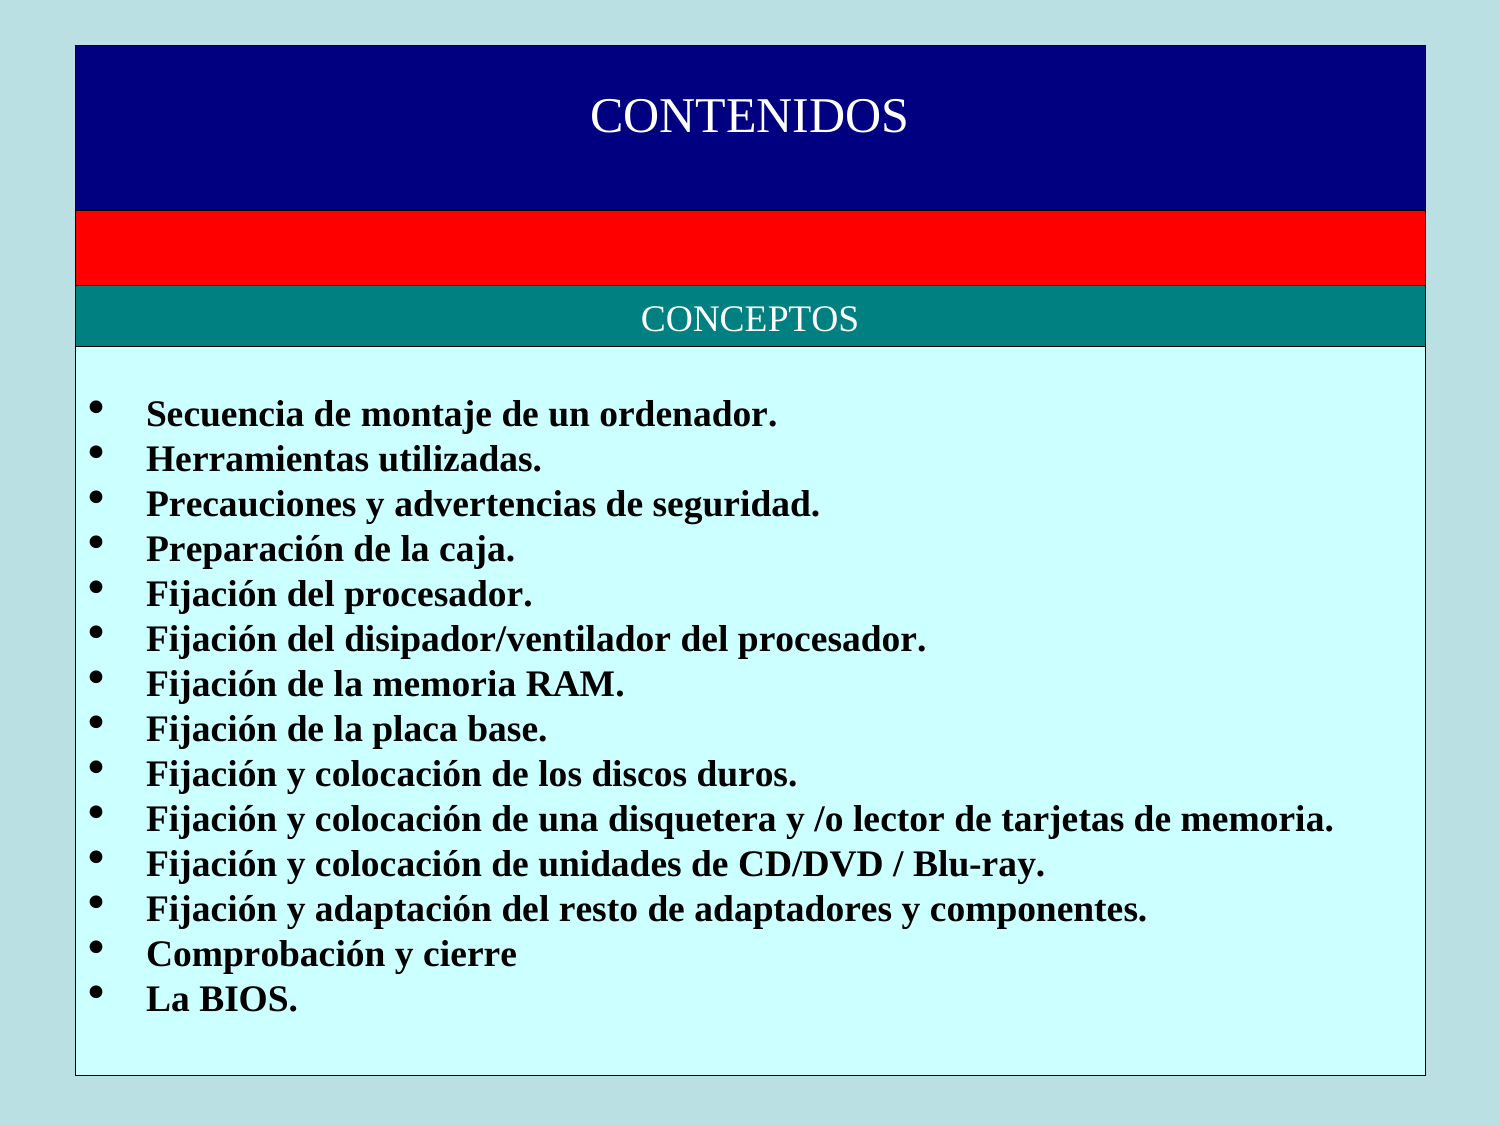

| CONTENIDOS |
| --- |
| |
| CONCEPTOS |
| Secuencia de montaje de un ordenador. Herramientas utilizadas. Precauciones y advertencias de seguridad. Preparación de la caja. Fijación del procesador. Fijación del disipador/ventilador del procesador. Fijación de la memoria RAM. Fijación de la placa base. Fijación y colocación de los discos duros. Fijación y colocación de una disquetera y /o lector de tarjetas de memoria. Fijación y colocación de unidades de CD/DVD / Blu-ray. Fijación y adaptación del resto de adaptadores y componentes. Comprobación y cierre La BIOS. |